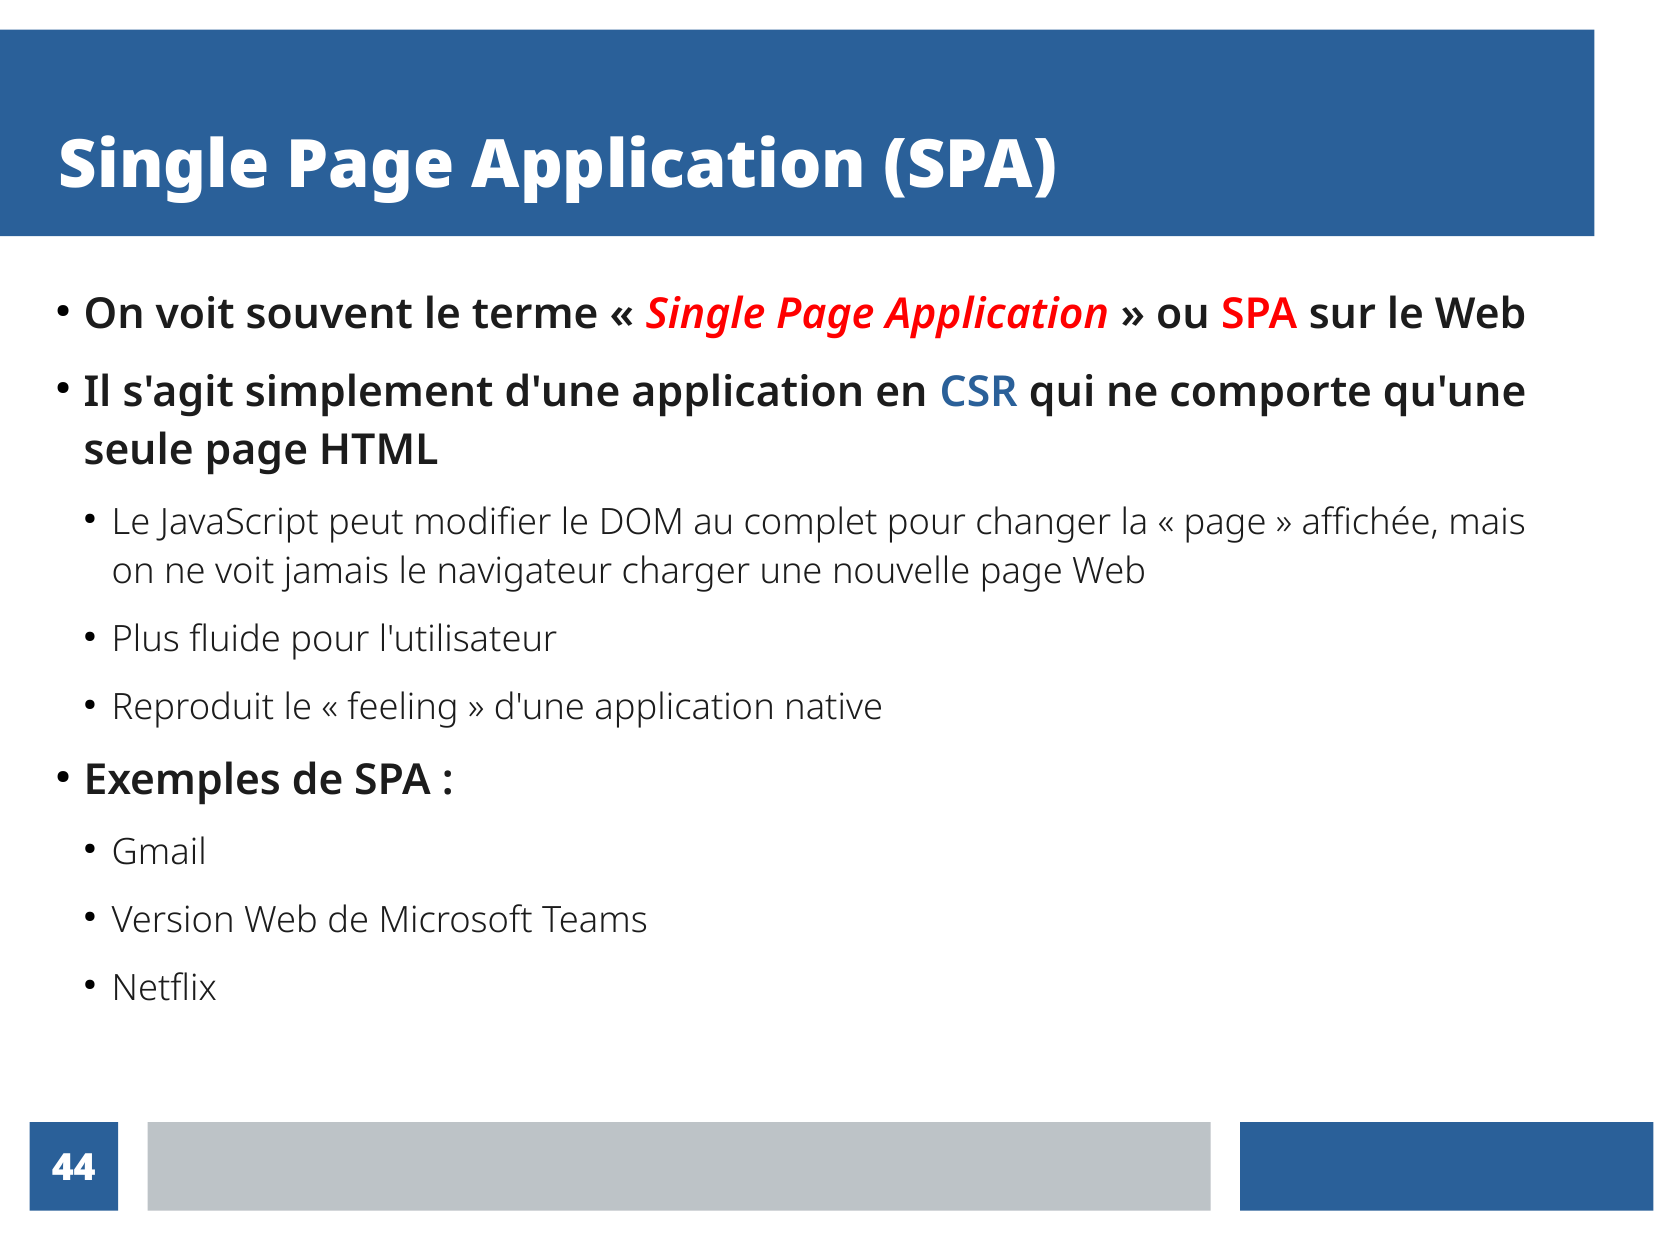

# Single Page Application (SPA)
On voit souvent le terme « Single Page Application » ou SPA sur le Web
Il s'agit simplement d'une application en CSR qui ne comporte qu'une seule page HTML
Le JavaScript peut modifier le DOM au complet pour changer la « page » affichée, mais on ne voit jamais le navigateur charger une nouvelle page Web
Plus fluide pour l'utilisateur
Reproduit le « feeling » d'une application native
Exemples de SPA :
Gmail
Version Web de Microsoft Teams
Netflix
44